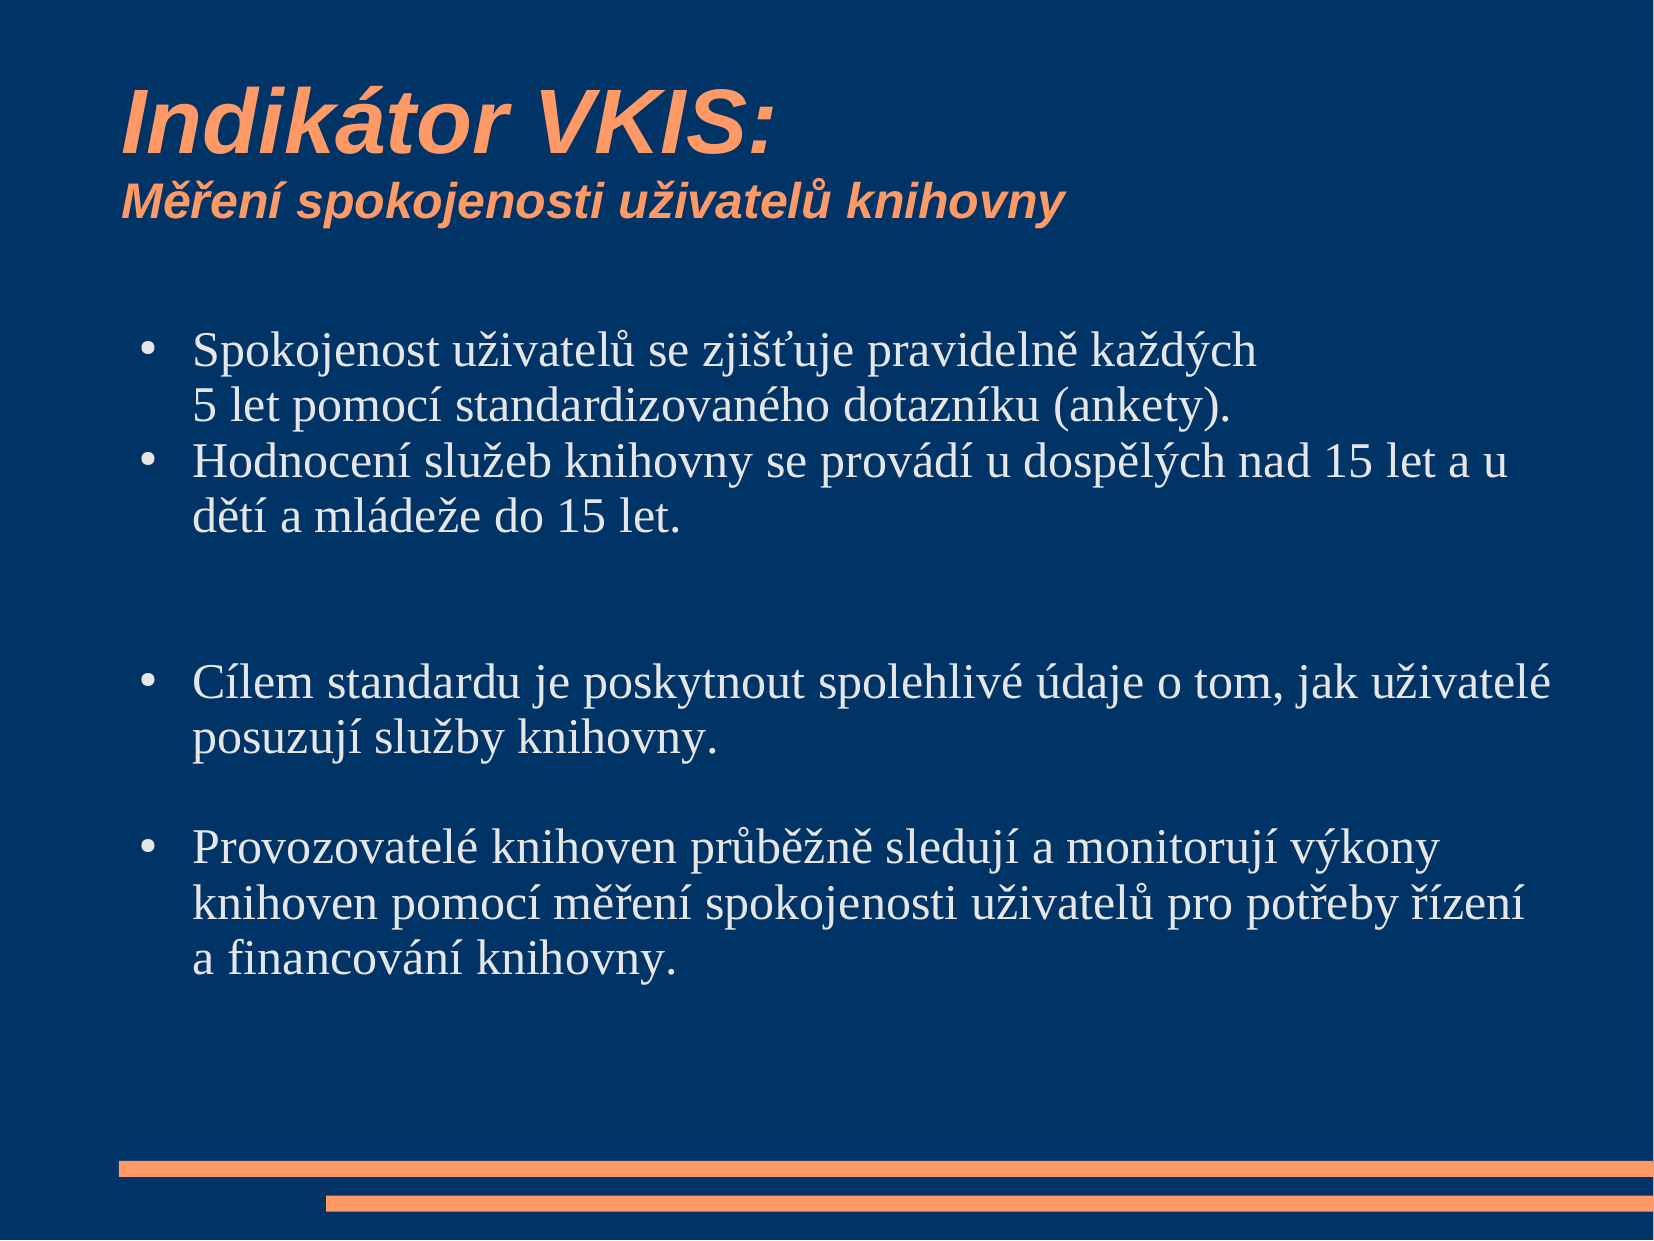

# Indikátor VKIS: Měření spokojenosti uživatelů knihovny
Spokojenost uživatelů se zjišťuje pravidelně každých
5 let pomocí standardizovaného dotazníku (ankety).
Hodnocení služeb knihovny se provádí u dospělých nad 15 let a u dětí a mládeže do 15 let.
Cílem standardu je poskytnout spolehlivé údaje o tom, jak uživatelé
posuzují služby knihovny.
Provozovatelé knihoven průběžně sledují a monitorují výkony
knihoven pomocí měření spokojenosti uživatelů pro potřeby řízení
a financování knihovny.